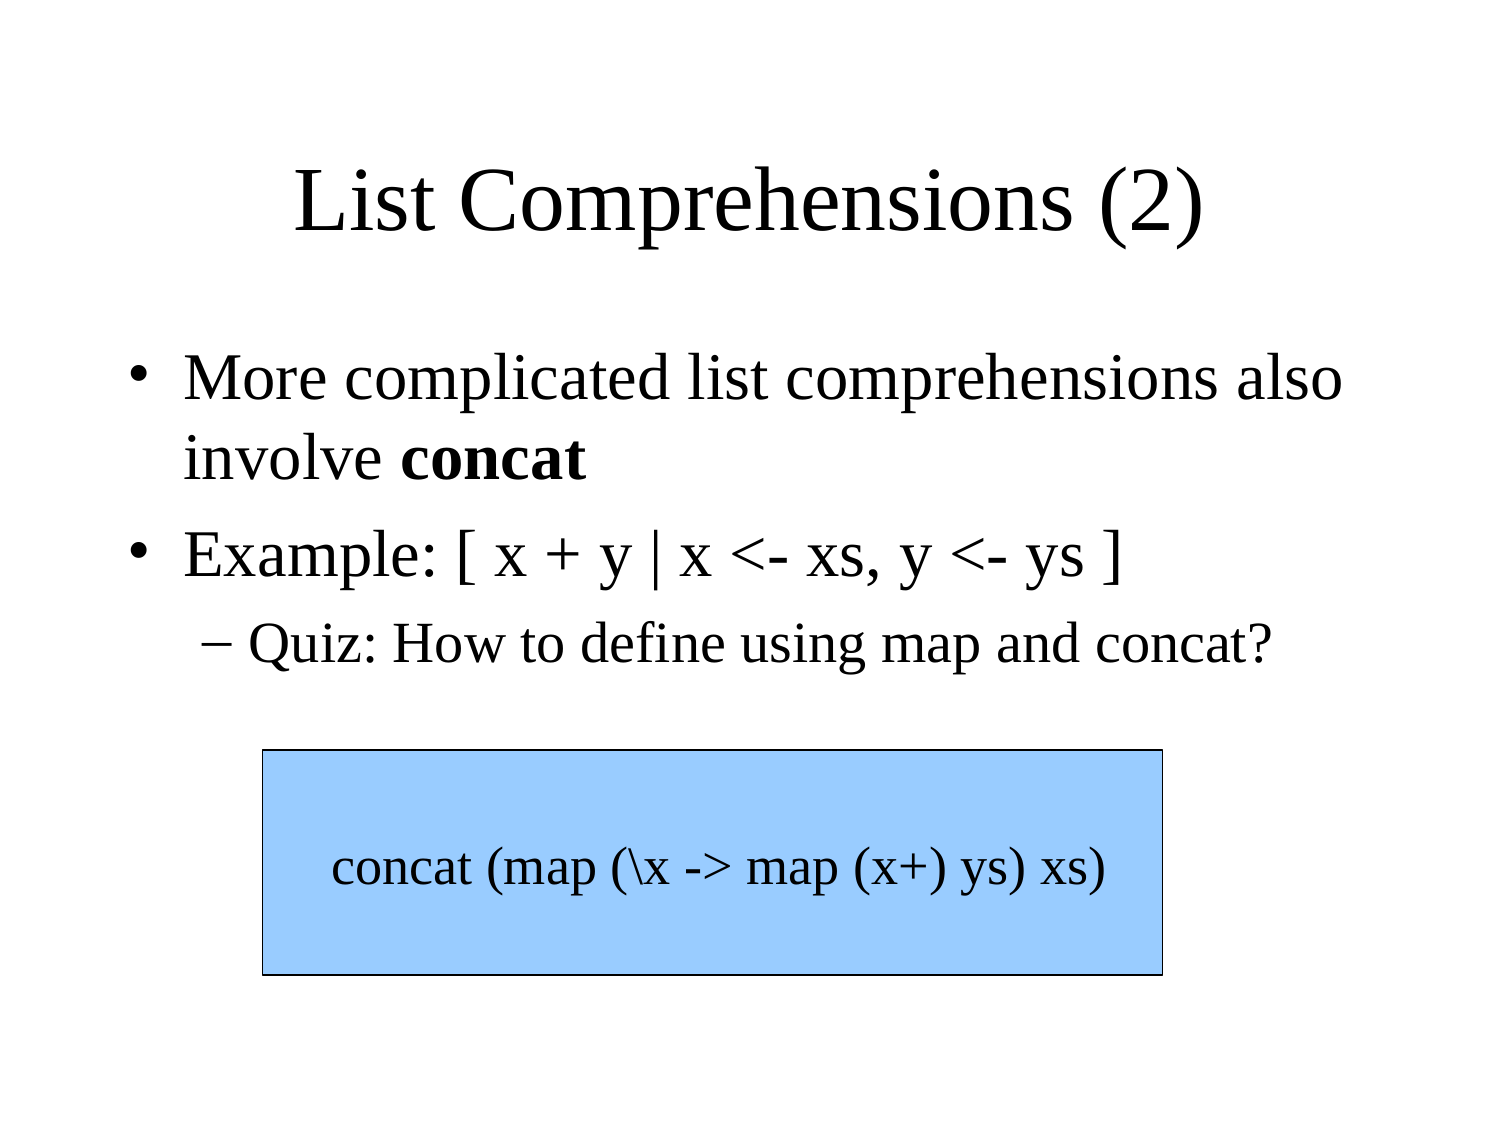

# List Comprehensions (2)
More complicated list comprehensions also involve concat
Example: [ x + y | x <- xs, y <- ys ]
Quiz: How to define using map and concat?
 concat (map (\x -> map (x+) ys) xs)